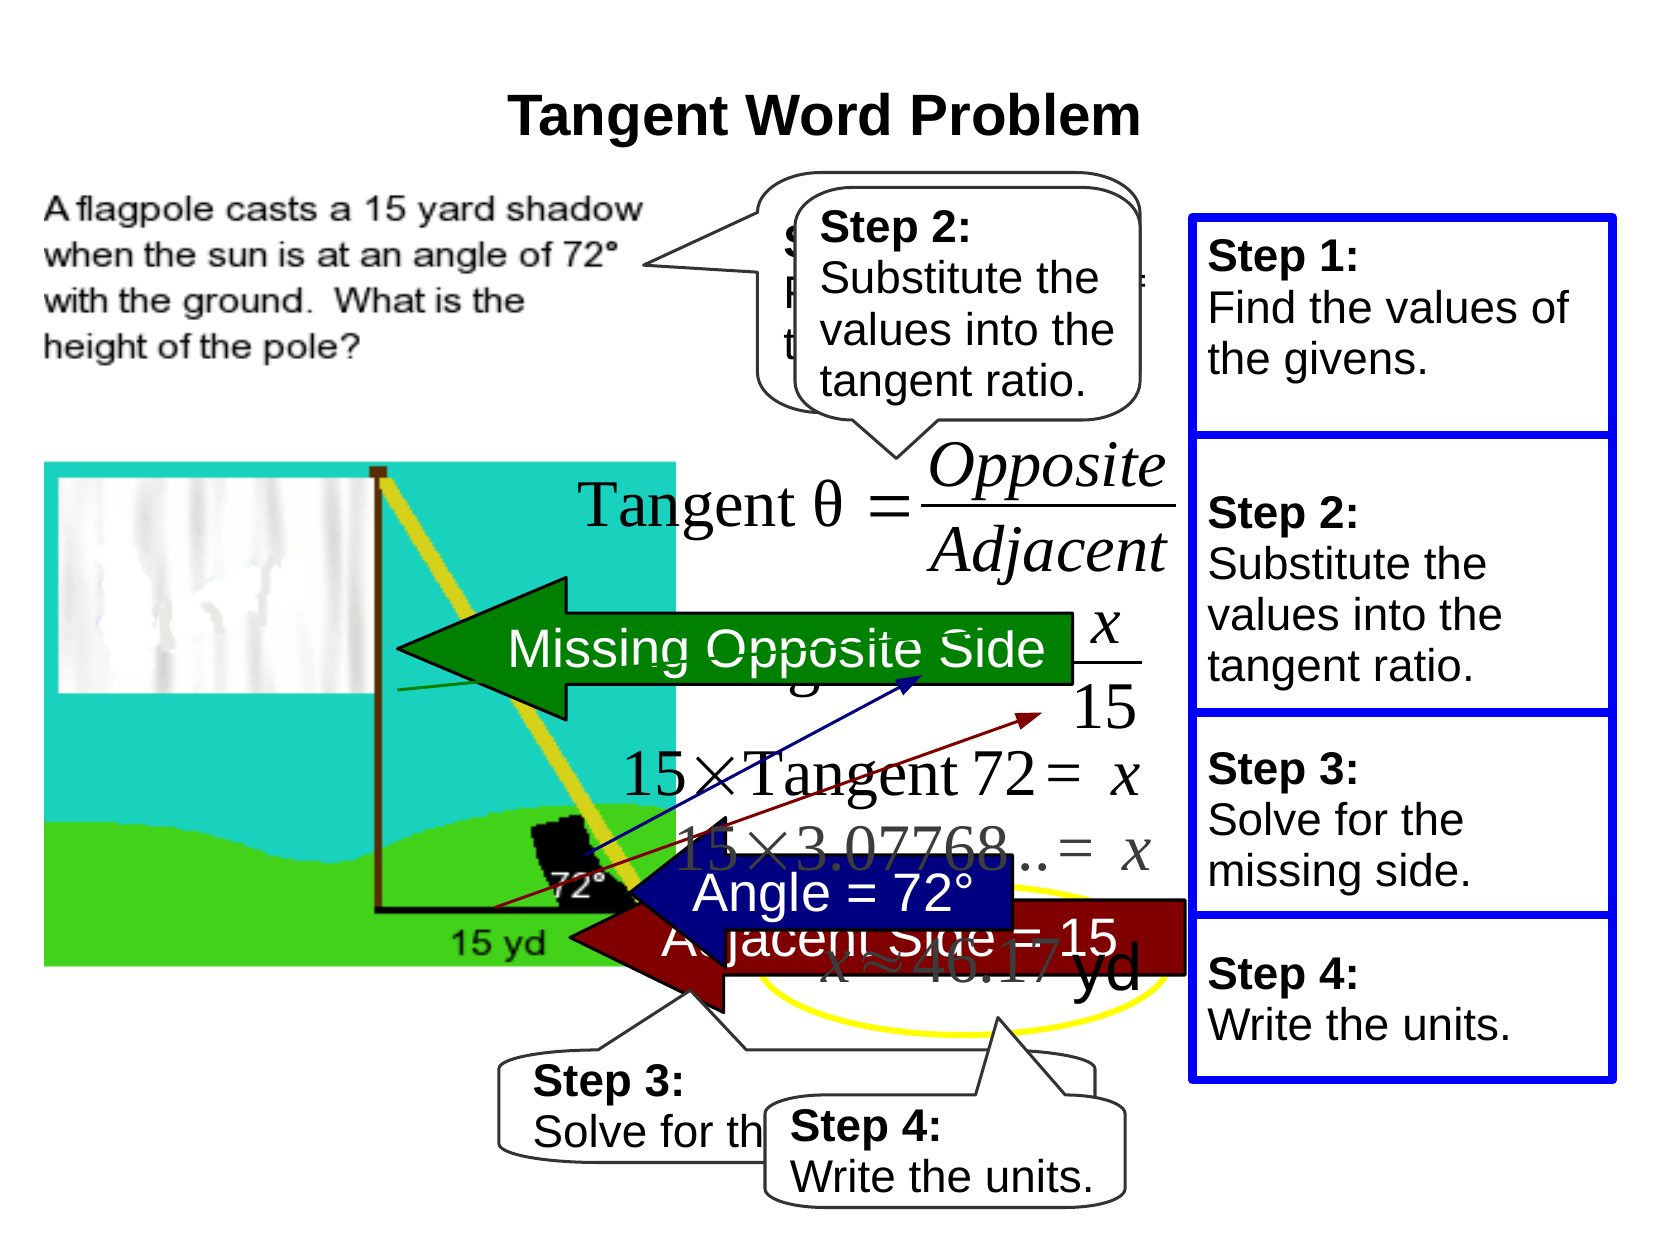

Tangent Word Problem
Step 1:
Find the values of
the givens.
Step 2:
Substitute the
values into the
tangent ratio.
Step 1:
Find the values of the givens.
Step 2:
Substitute the values into the tangent ratio.
Step 3:
Solve for the missing side.
Step 4:
Write the units.
Missing Opposite Side
Angle = 72°
Adjacent Side = 15
yd
Step 3:
Solve for the missing side.
Step 4:
Write the units.